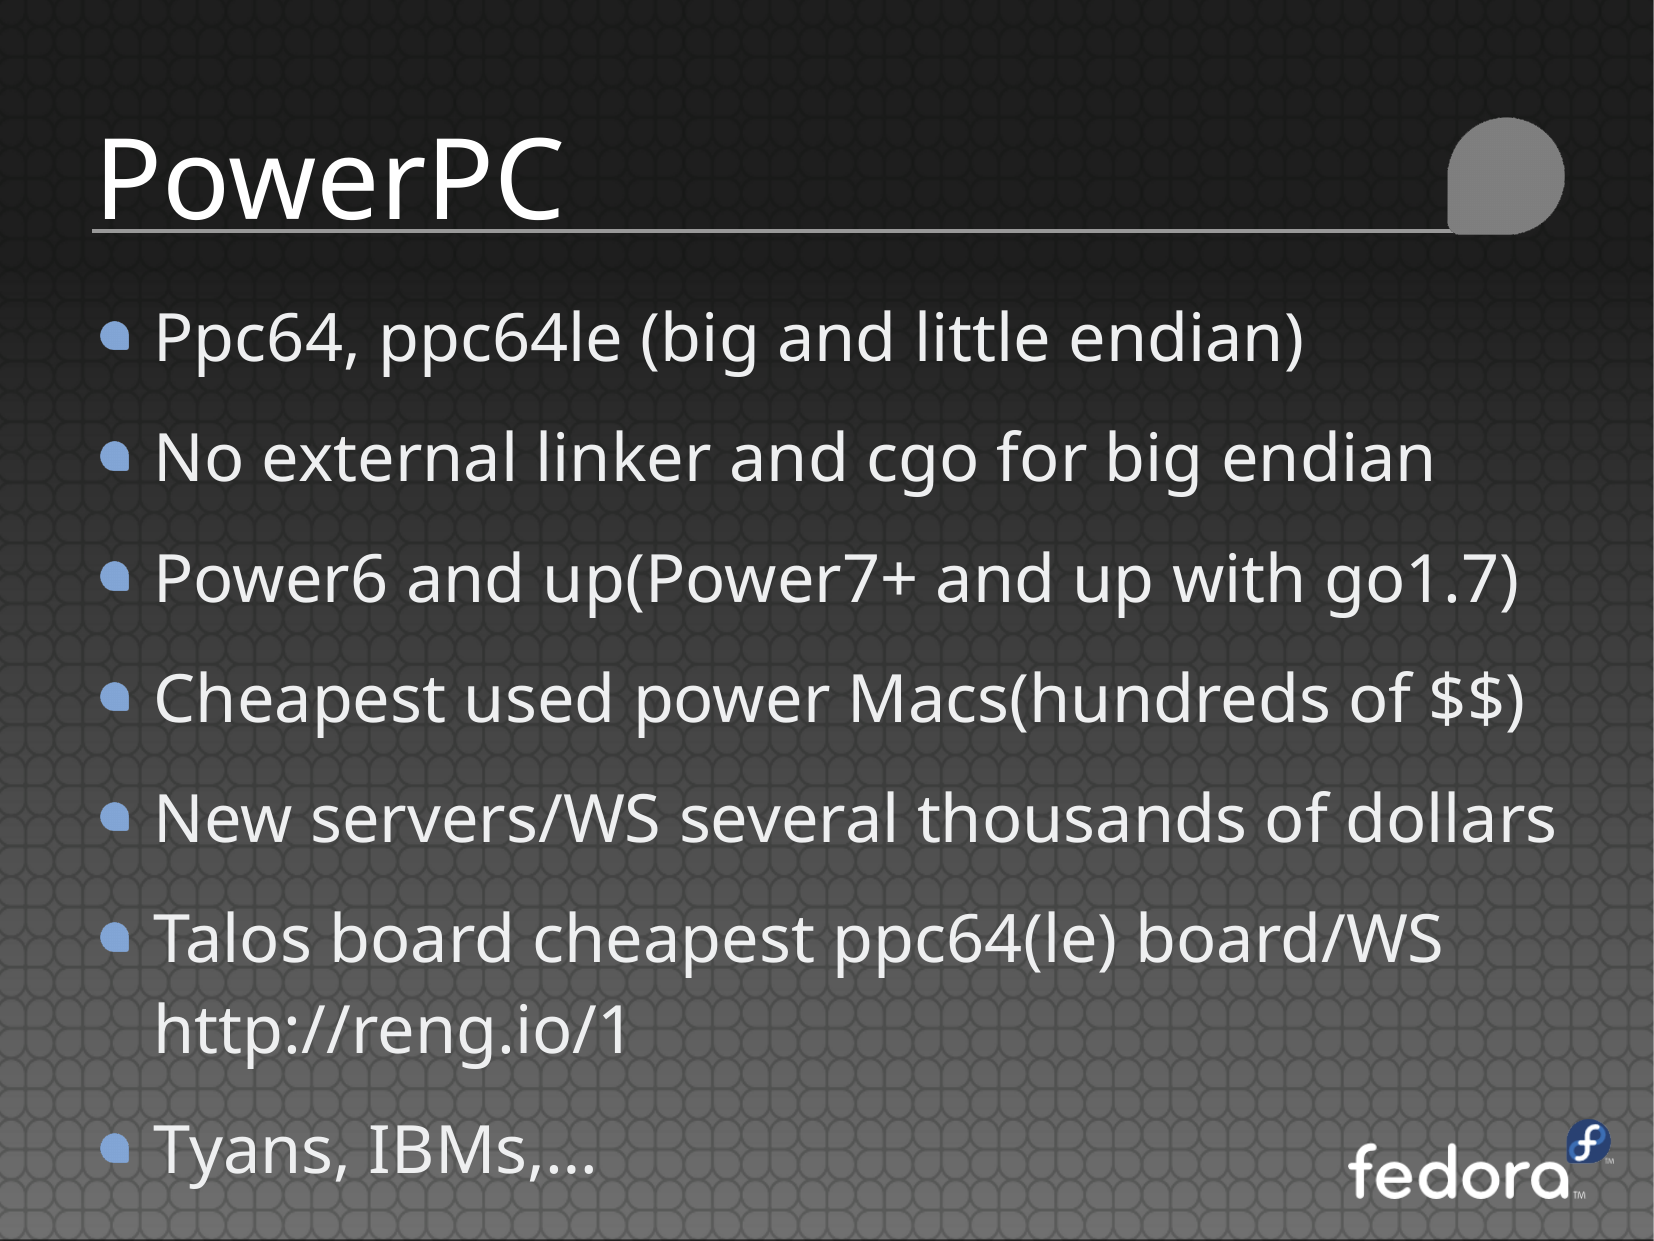

PowerPC
# Ppc64, ppc64le (big and little endian)
No external linker and cgo for big endian
Power6 and up(Power7+ and up with go1.7)
Cheapest used power Macs(hundreds of $$)
New servers/WS several thousands of dollars
Talos board cheapest ppc64(le) board/WS http://reng.io/1
Tyans, IBMs,…
Supported by Fedora